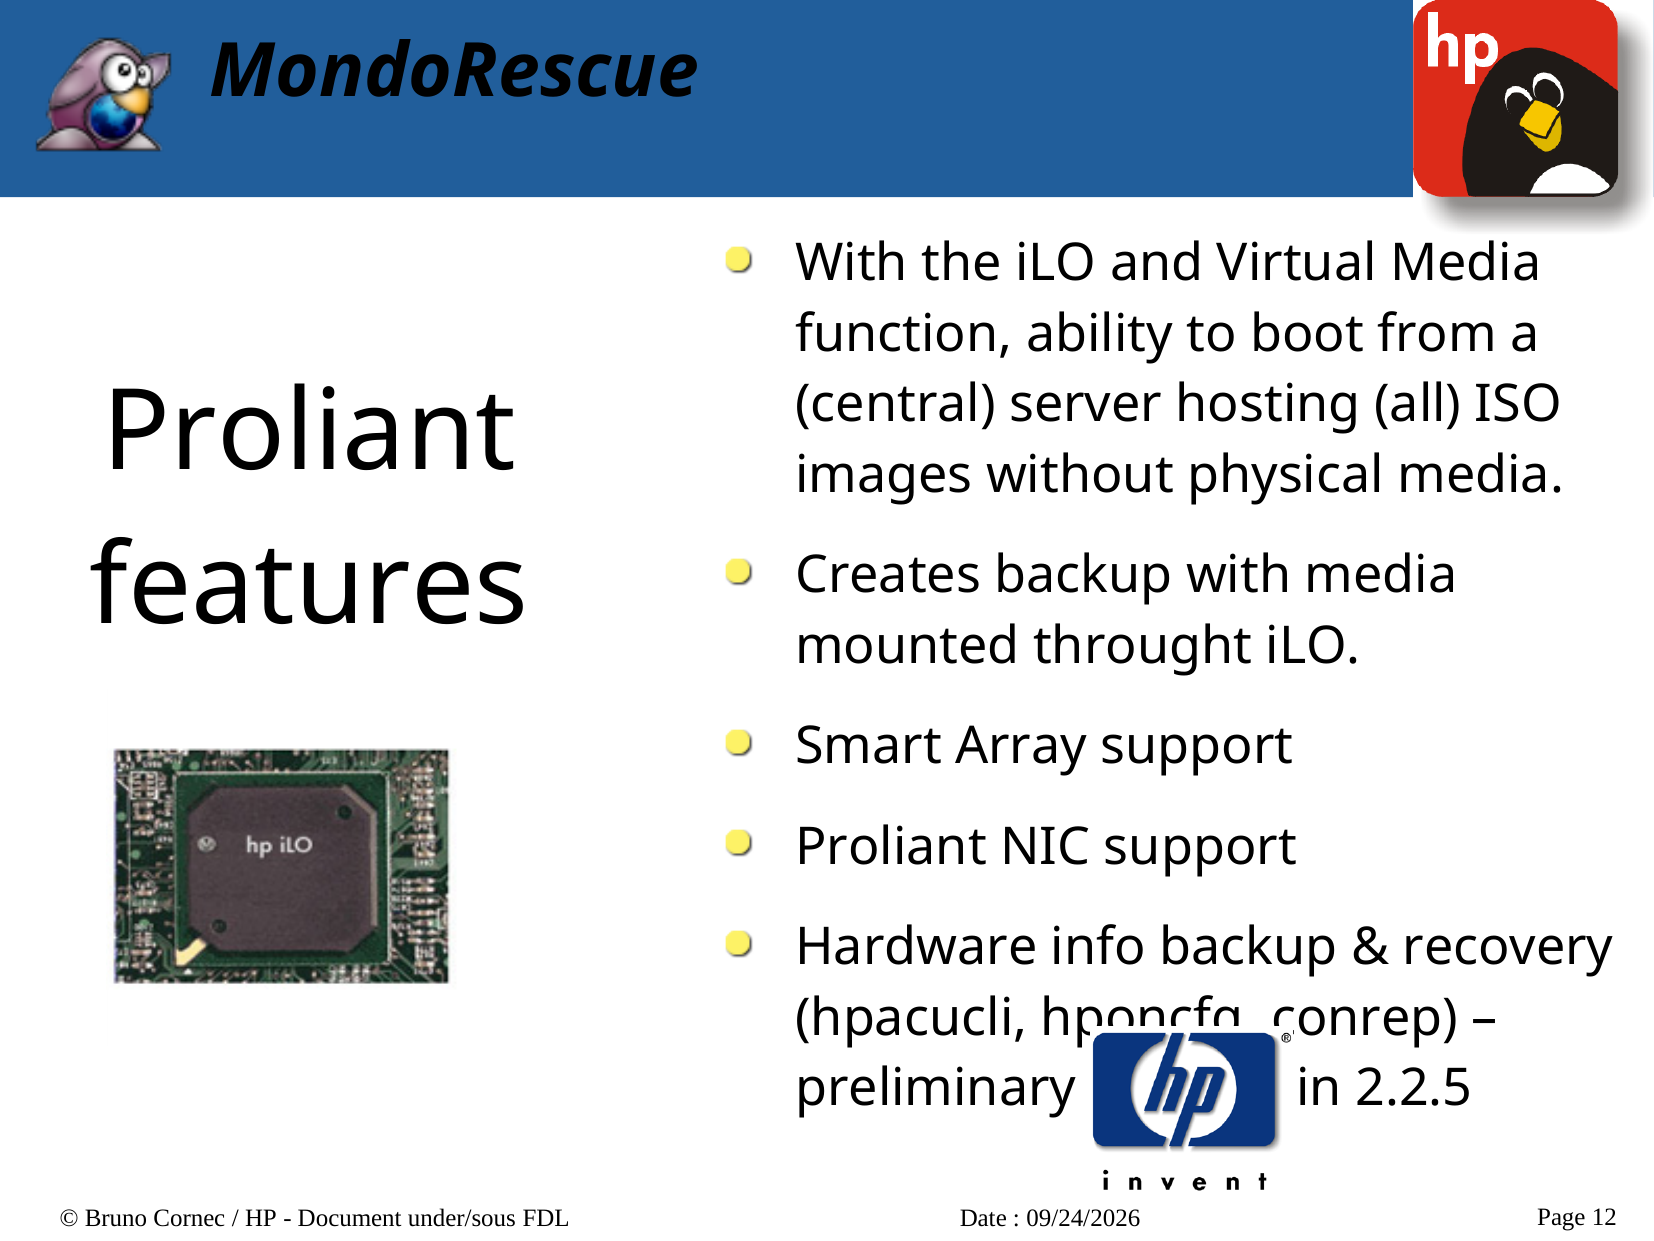

# With the iLO and Virtual Media function, ability to boot from a (central) server hosting (all) ISO images without physical media.
Creates backup with media mounted throught iLO.
Smart Array support
Proliant NIC support
Hardware info backup & recovery (hpacucli, hponcfg, conrep) – preliminary support in 2.2.5
Proliant features